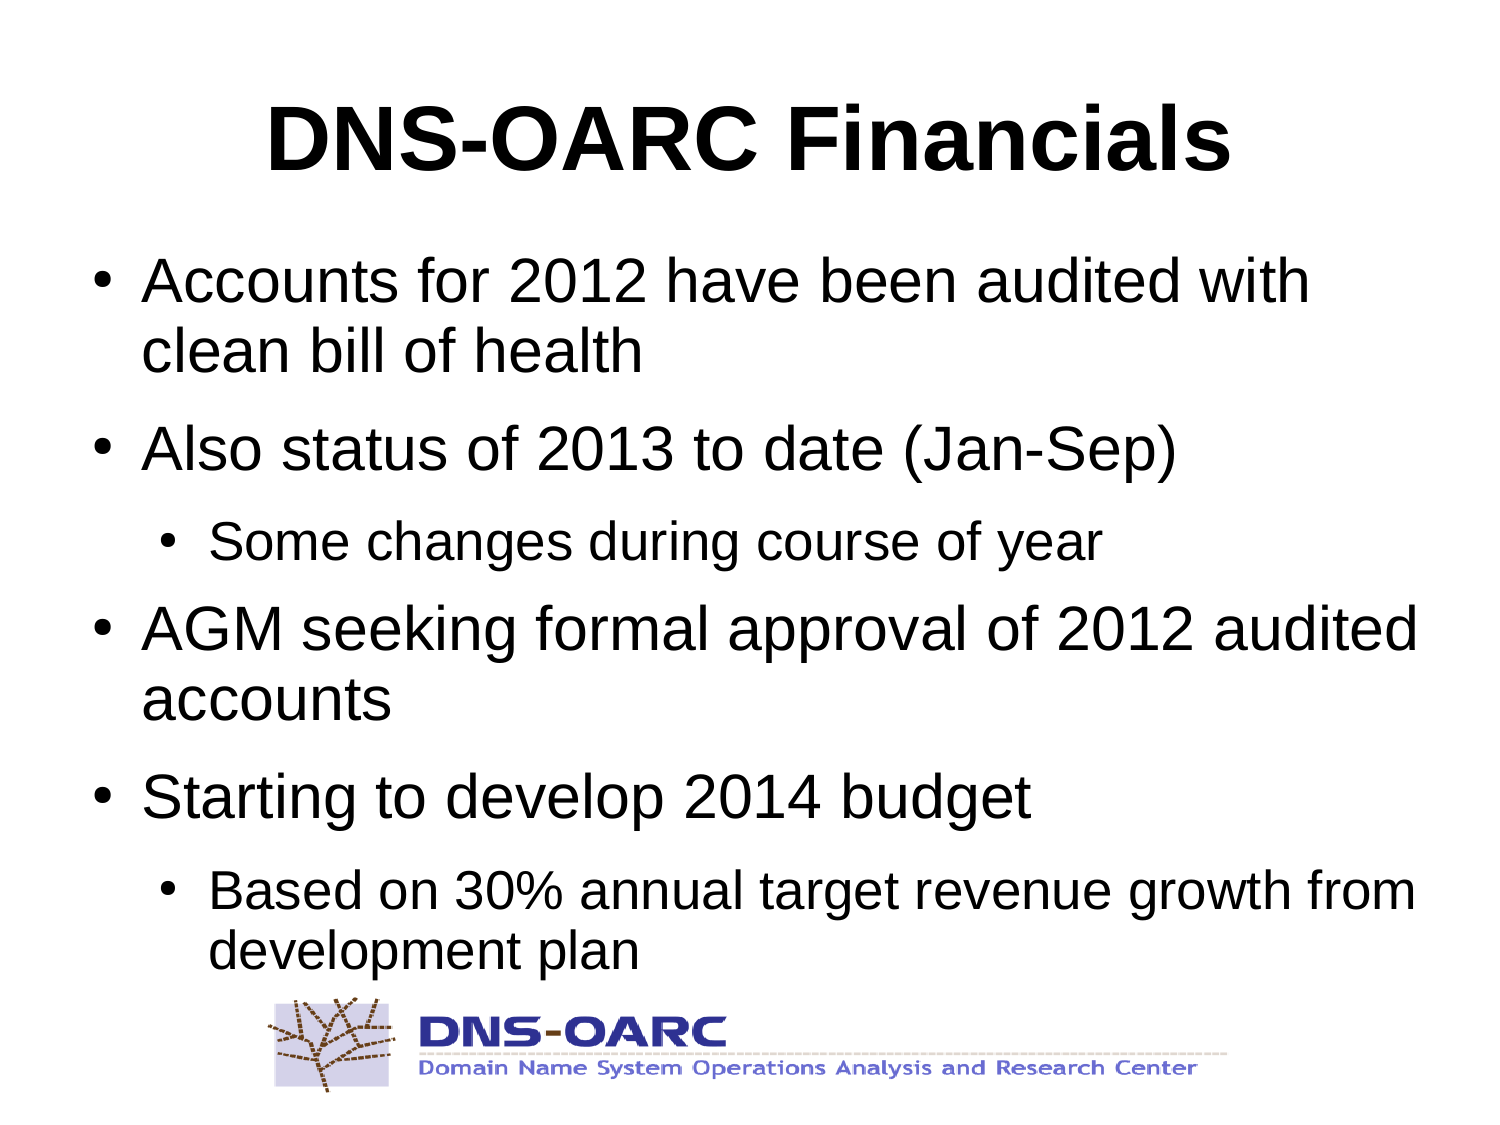

# DNS-OARC Financials
Accounts for 2012 have been audited with clean bill of health
Also status of 2013 to date (Jan-Sep)
Some changes during course of year
AGM seeking formal approval of 2012 audited accounts
Starting to develop 2014 budget
Based on 30% annual target revenue growth from development plan